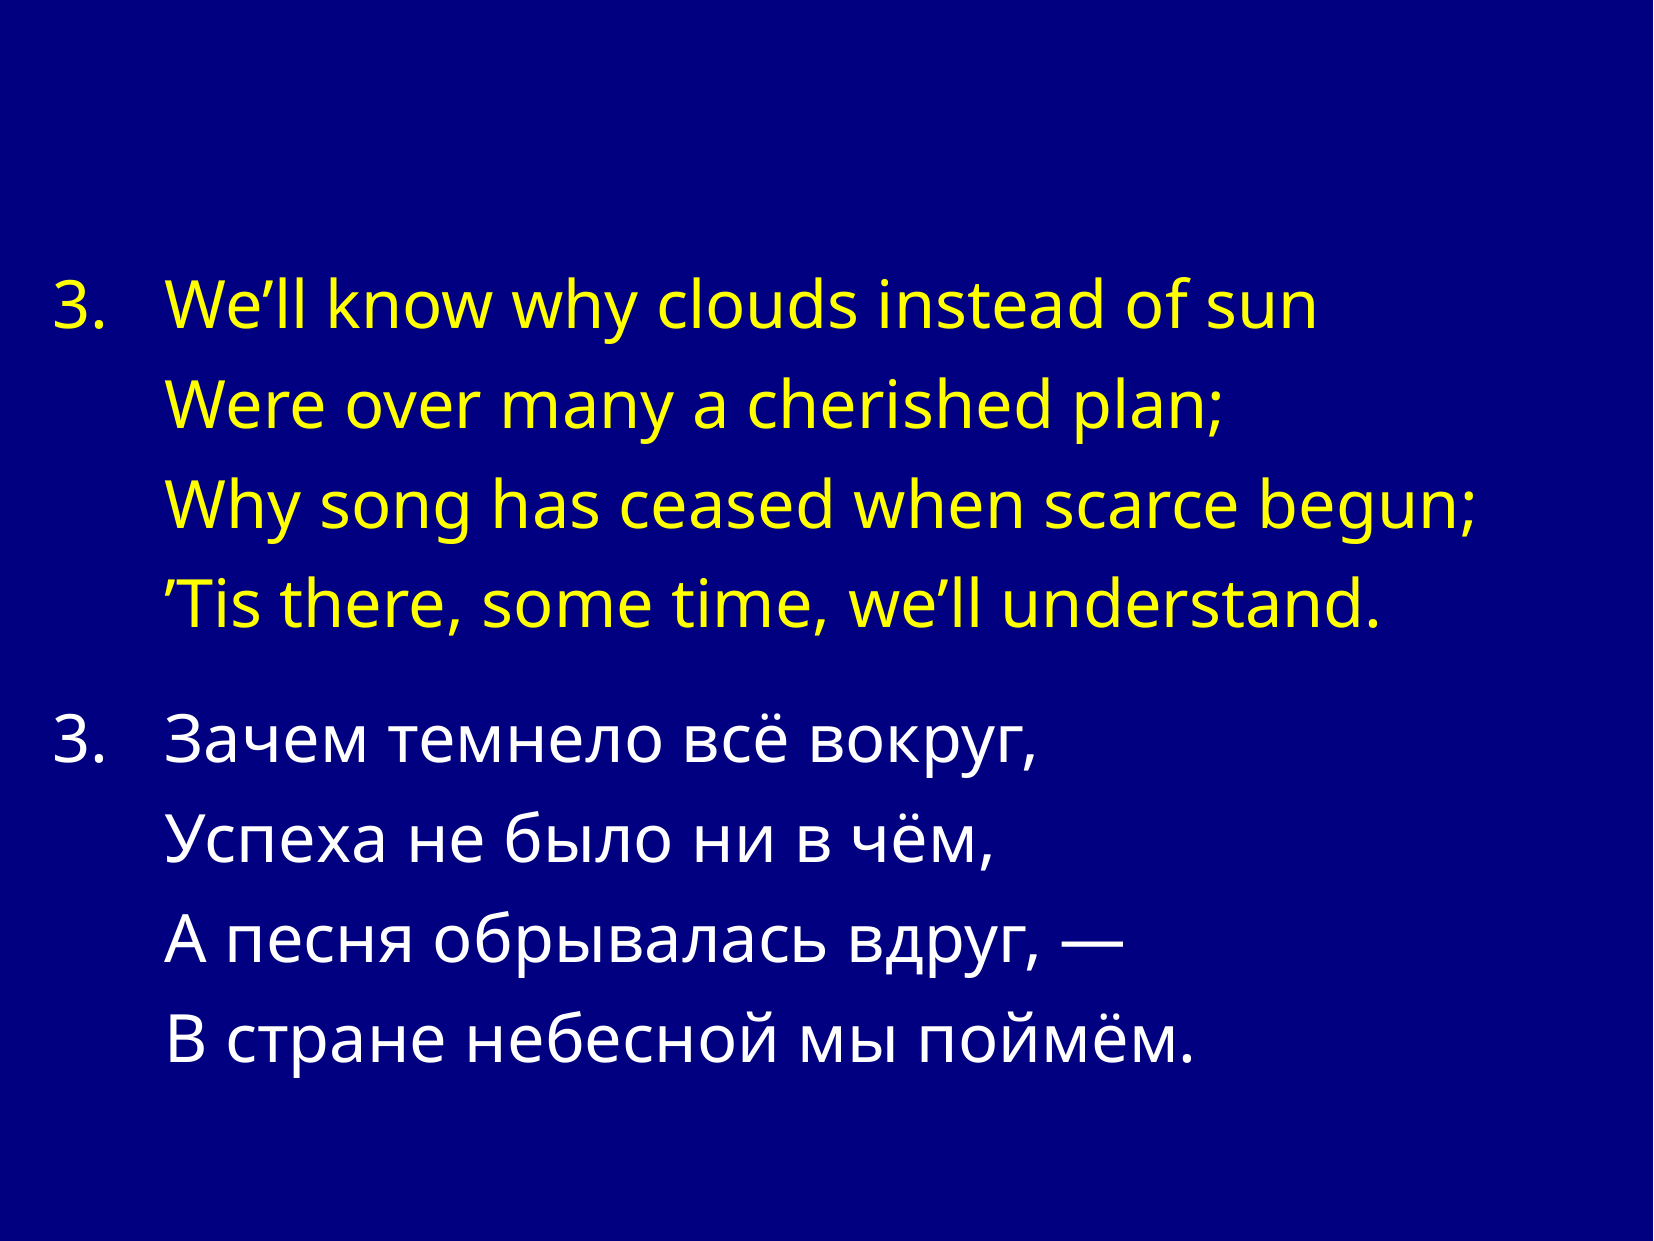

3.	We’ll know why clouds instead of sun
	Were over many a cherished plan;
	Why song has ceased when scarce begun;
	’Tis there, some time, we’ll understand.
3.	Зачем темнело всё вокруг,
	Успеха не было ни в чём,
	А песня обрывалась вдруг, —
	В стране небесной мы поймём.